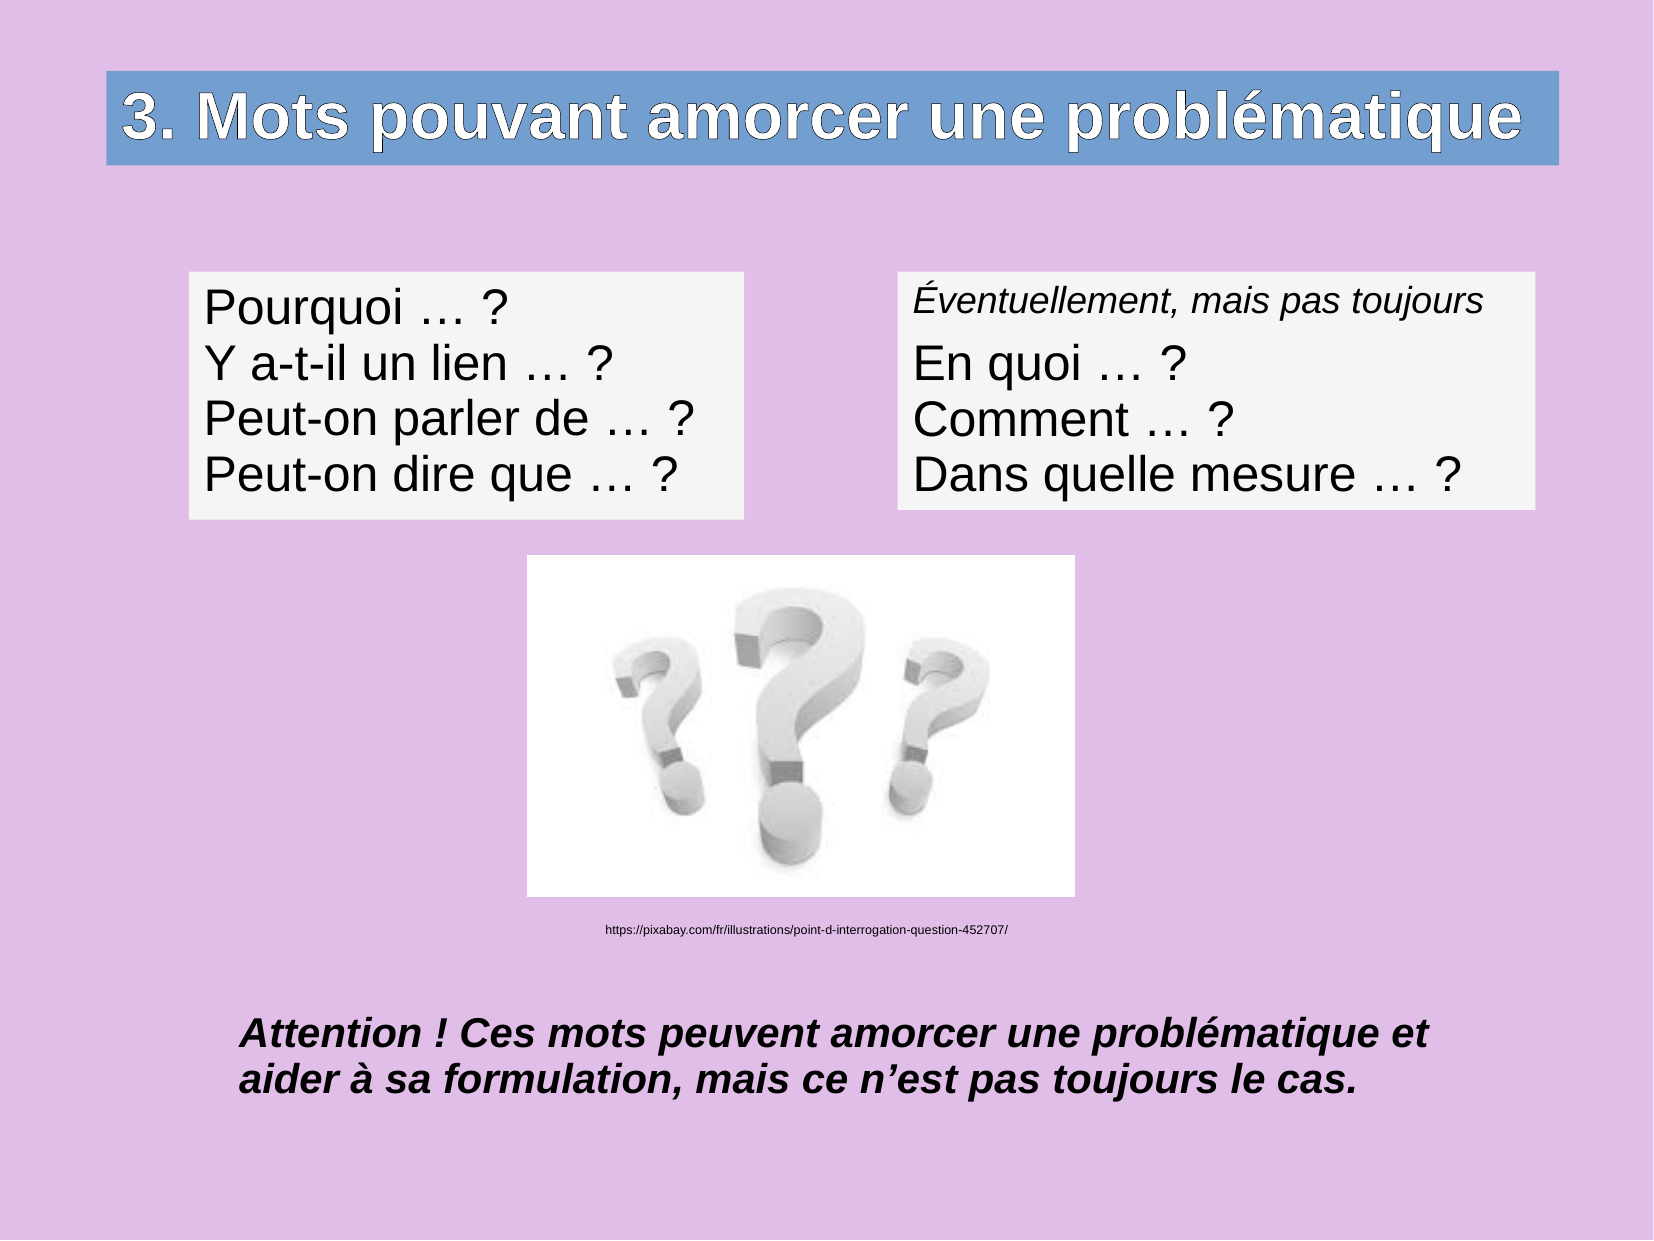

3. Mots pouvant amorcer une problématique
Pourquoi … ?
Y a-t-il un lien … ?
Peut-on parler de … ?
Peut-on dire que … ?
Éventuellement, mais pas toujours
En quoi … ?
Comment … ?
Dans quelle mesure … ?
https://pixabay.com/fr/illustrations/point-d-interrogation-question-452707/
Attention ! Ces mots peuvent amorcer une problématique et aider à sa formulation, mais ce n’est pas toujours le cas.